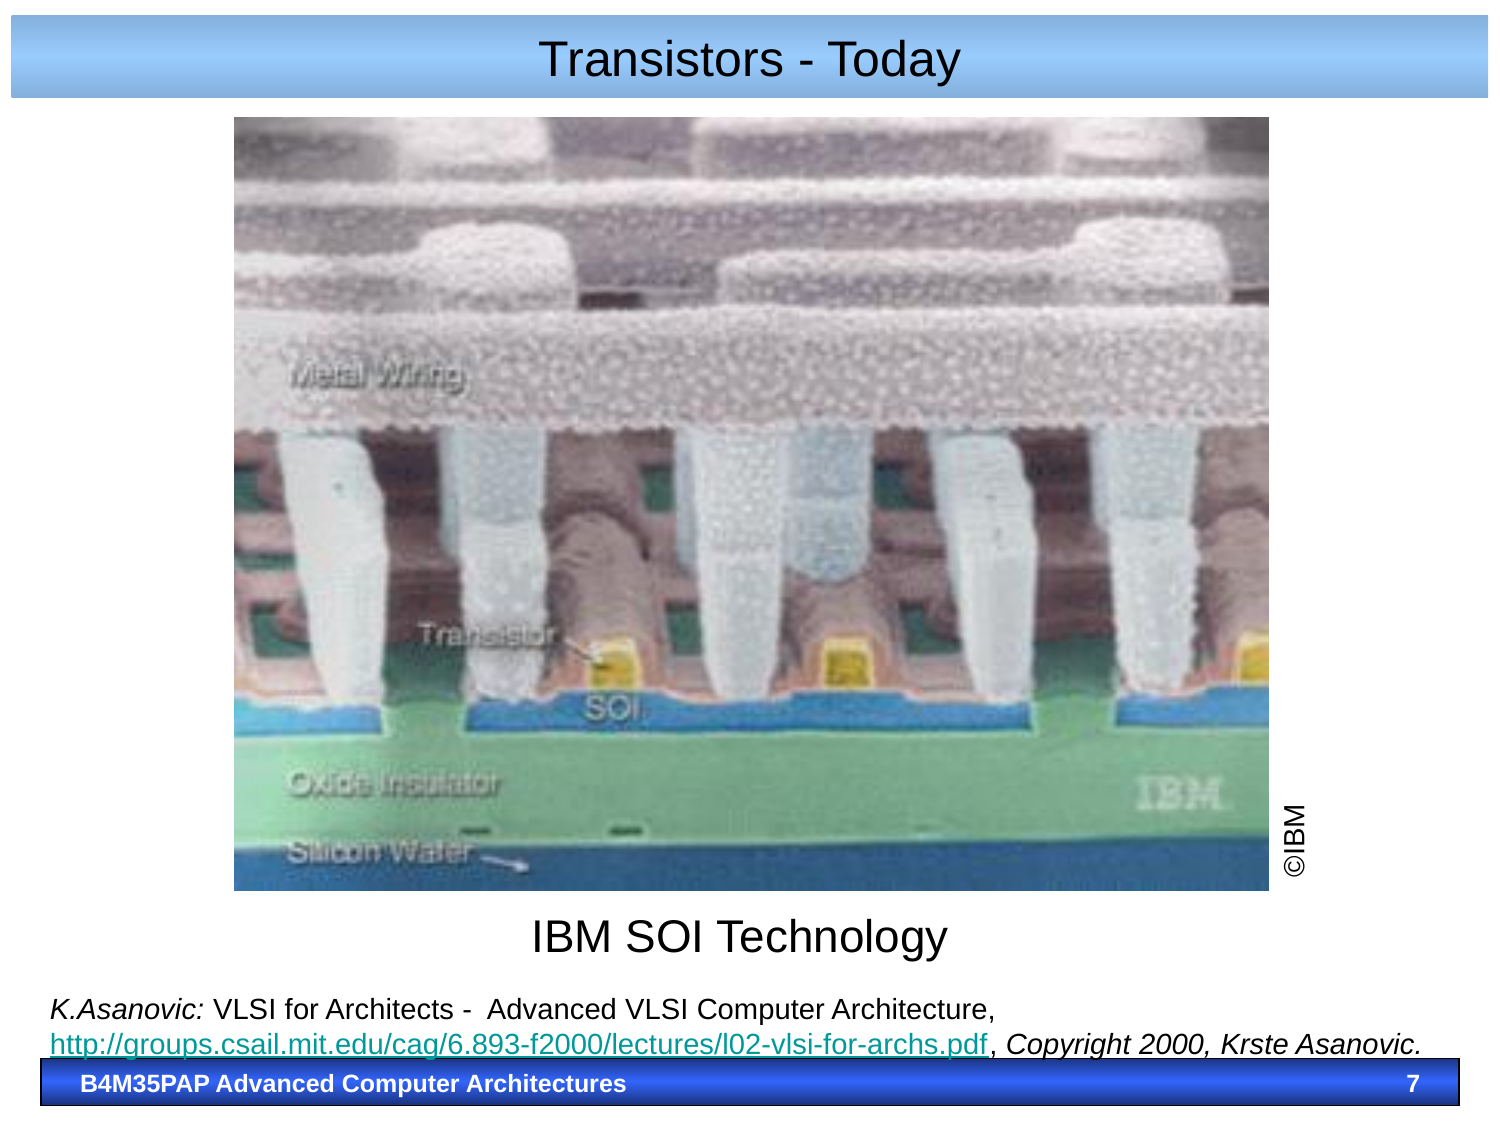

# Transistors - Today
©IBM
IBM SOI Technology
K.Asanovic: VLSI for Architects - Advanced VLSI Computer Architecture,
http://groups.csail.mit.edu/cag/6.893-f2000/lectures/l02-vlsi-for-archs.pdf, Copyright 2000, Krste Asanovic.